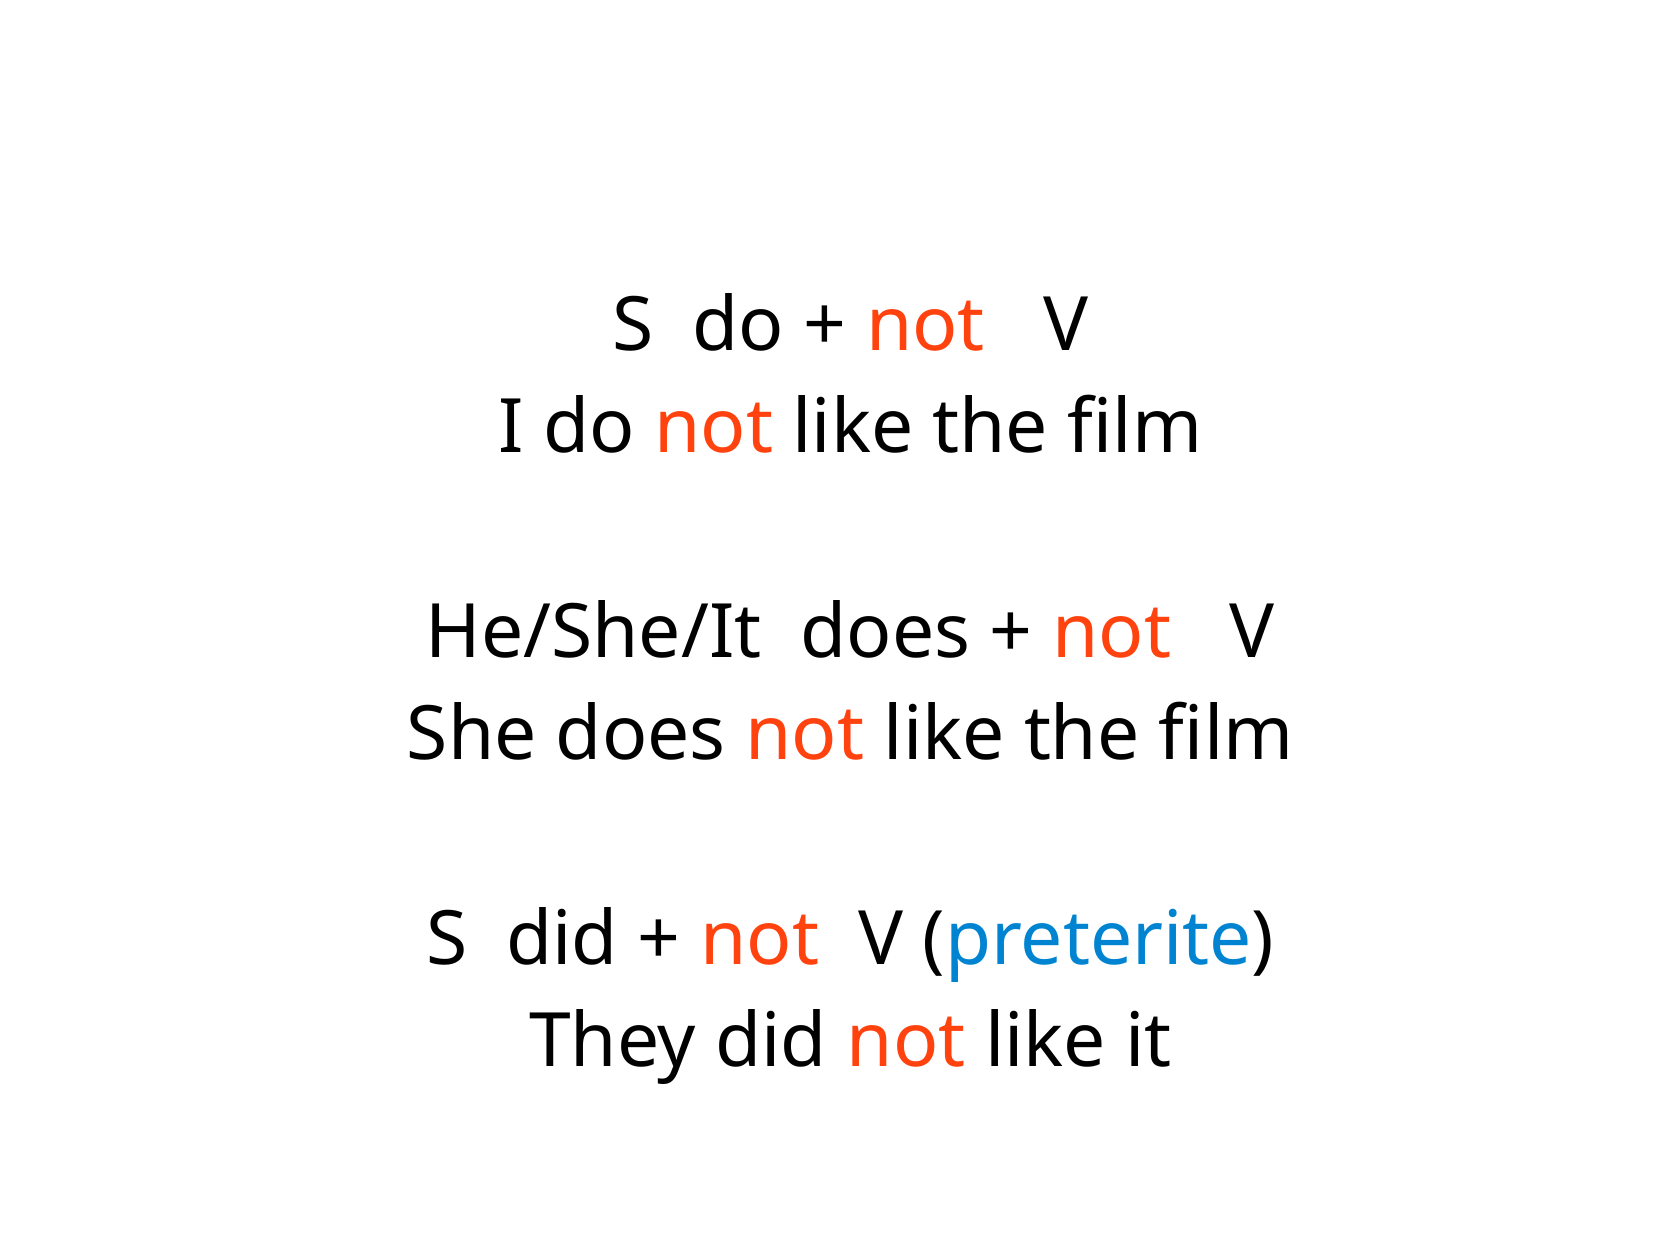

S do + not V
I do not like the film
He/She/It does + not V
She does not like the film
S did + not V (preterite)
They did not like it